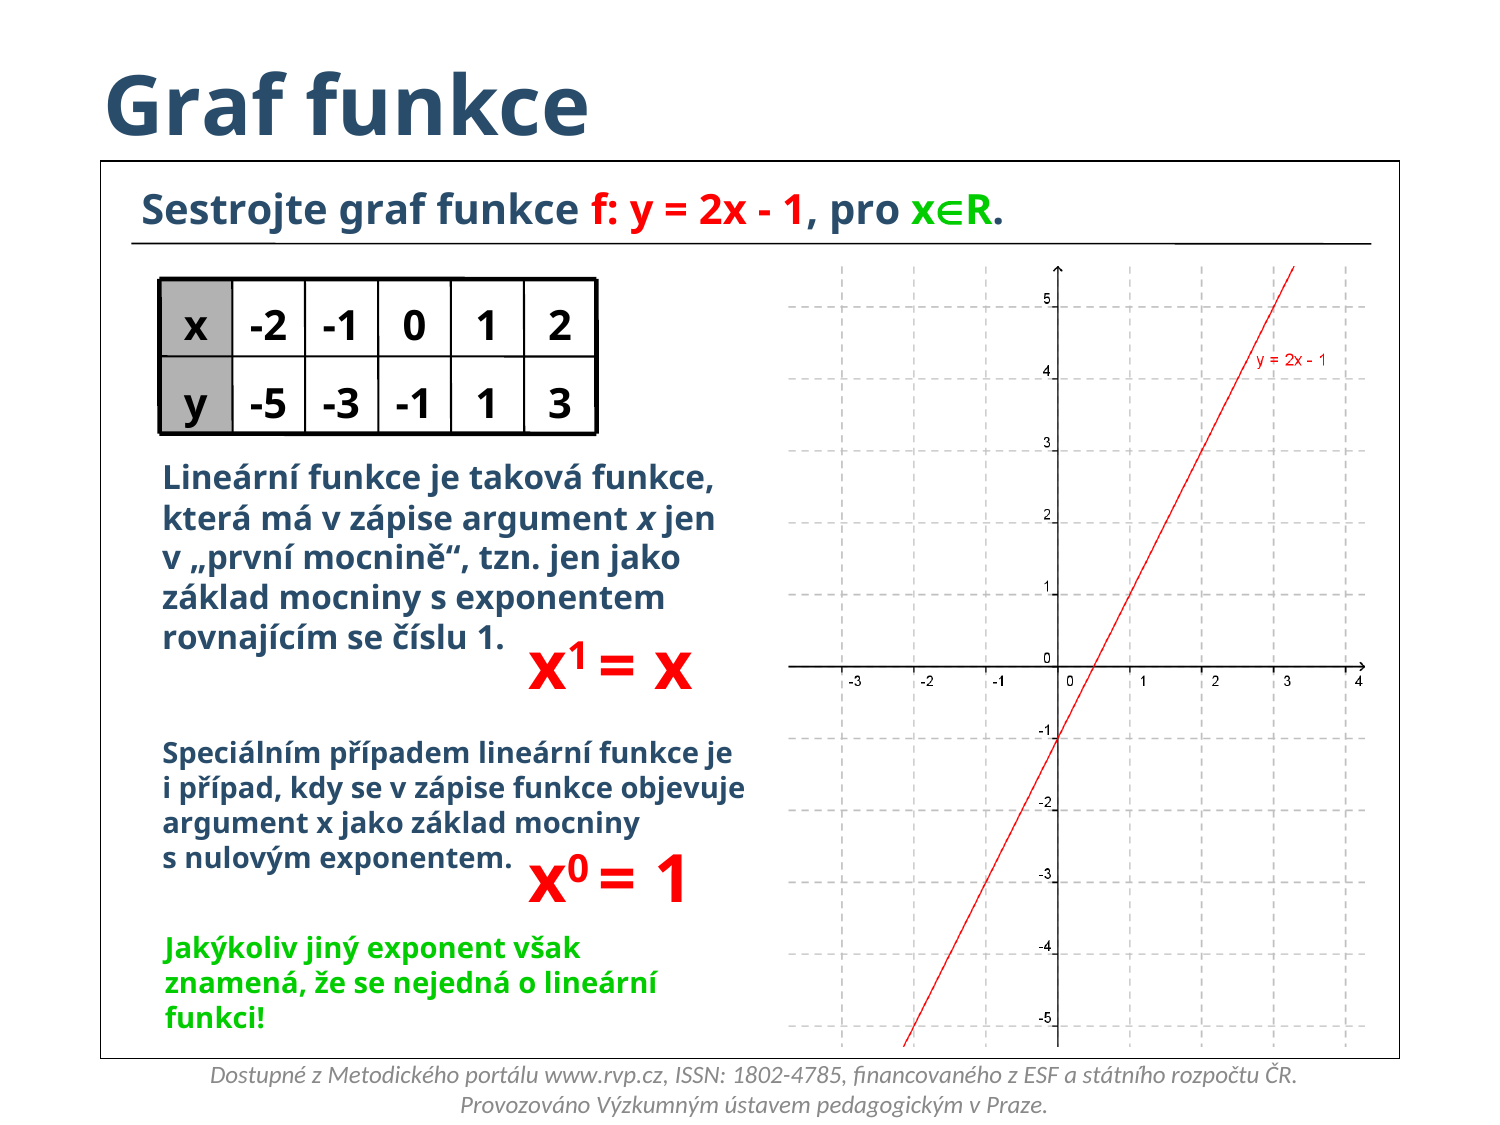

# Graf funkce
Sestrojte graf funkce f: y = 2x - 1, pro xR.
x
-2
-1
0
1
2
y
-5
-3
-1
1
3
Lineární funkce je taková funkce, která má v zápise argument x jen
v „první mocnině“, tzn. jen jako základ mocniny s exponentem rovnajícím se číslu 1.
x1 = x
Speciálním případem lineární funkce je
i případ, kdy se v zápise funkce objevuje argument x jako základ mocniny
s nulovým exponentem.
x0 = 1
Jakýkoliv jiný exponent však znamená, že se nejedná o lineární funkci!